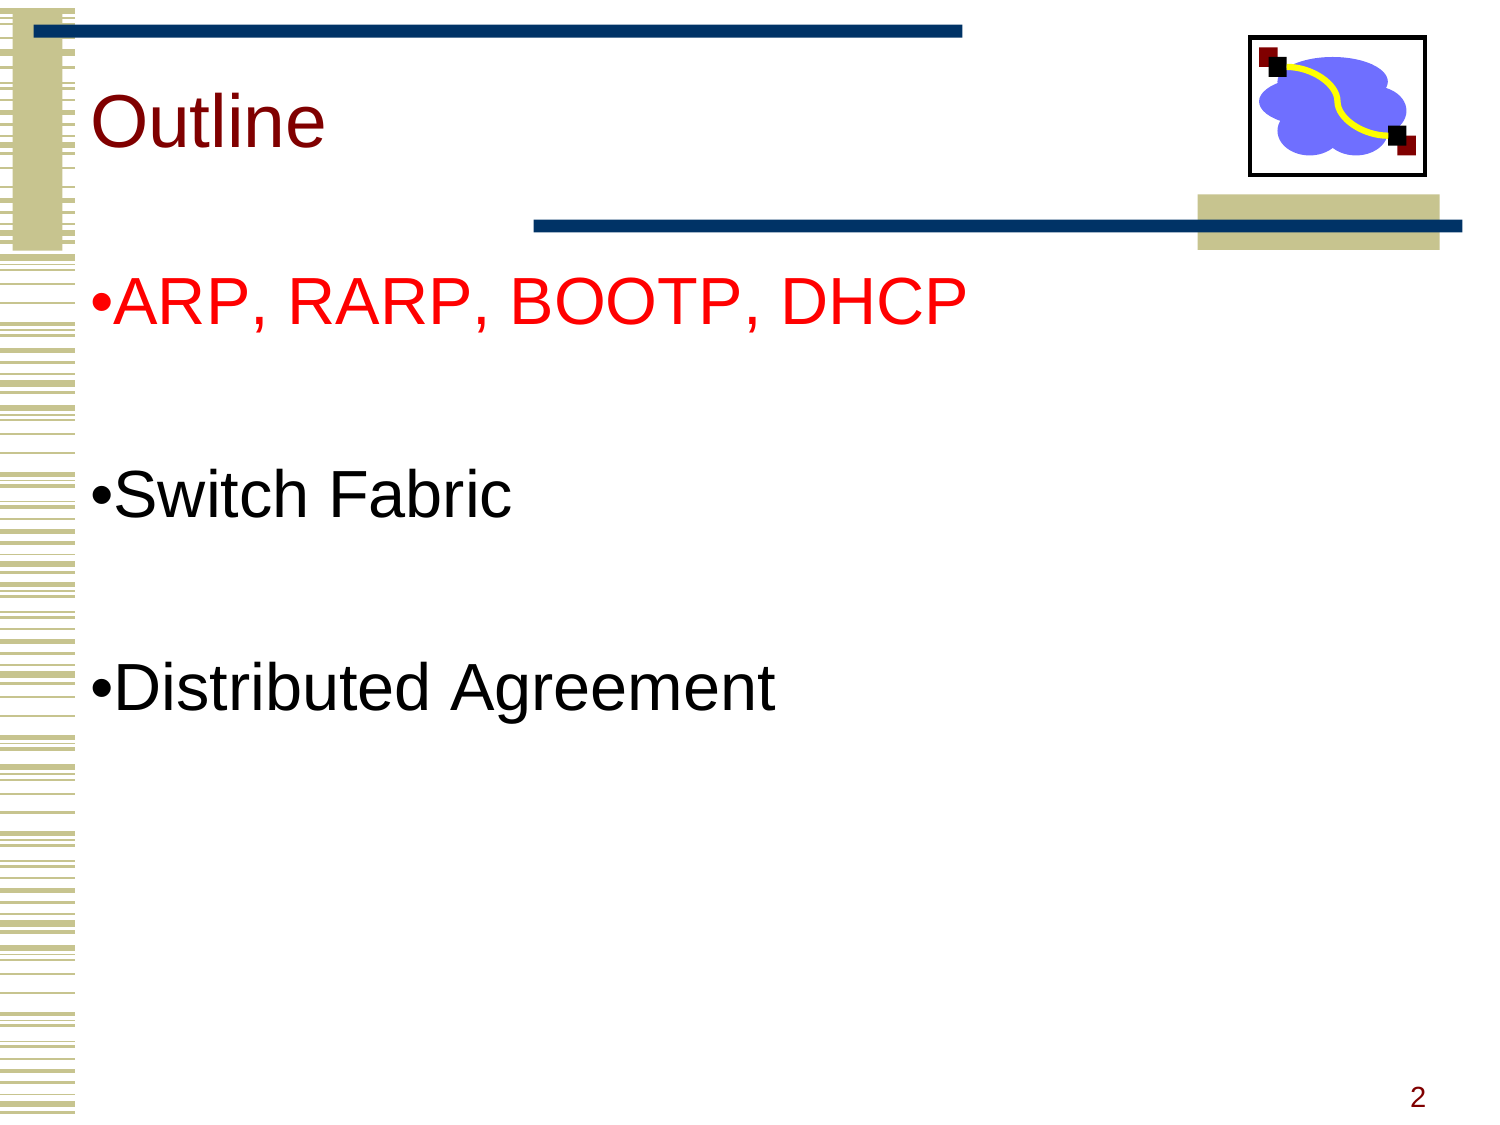

# Outline
•ARP, RARP, BOOTP, DHCP
•Switch Fabric
•Distributed Agreement